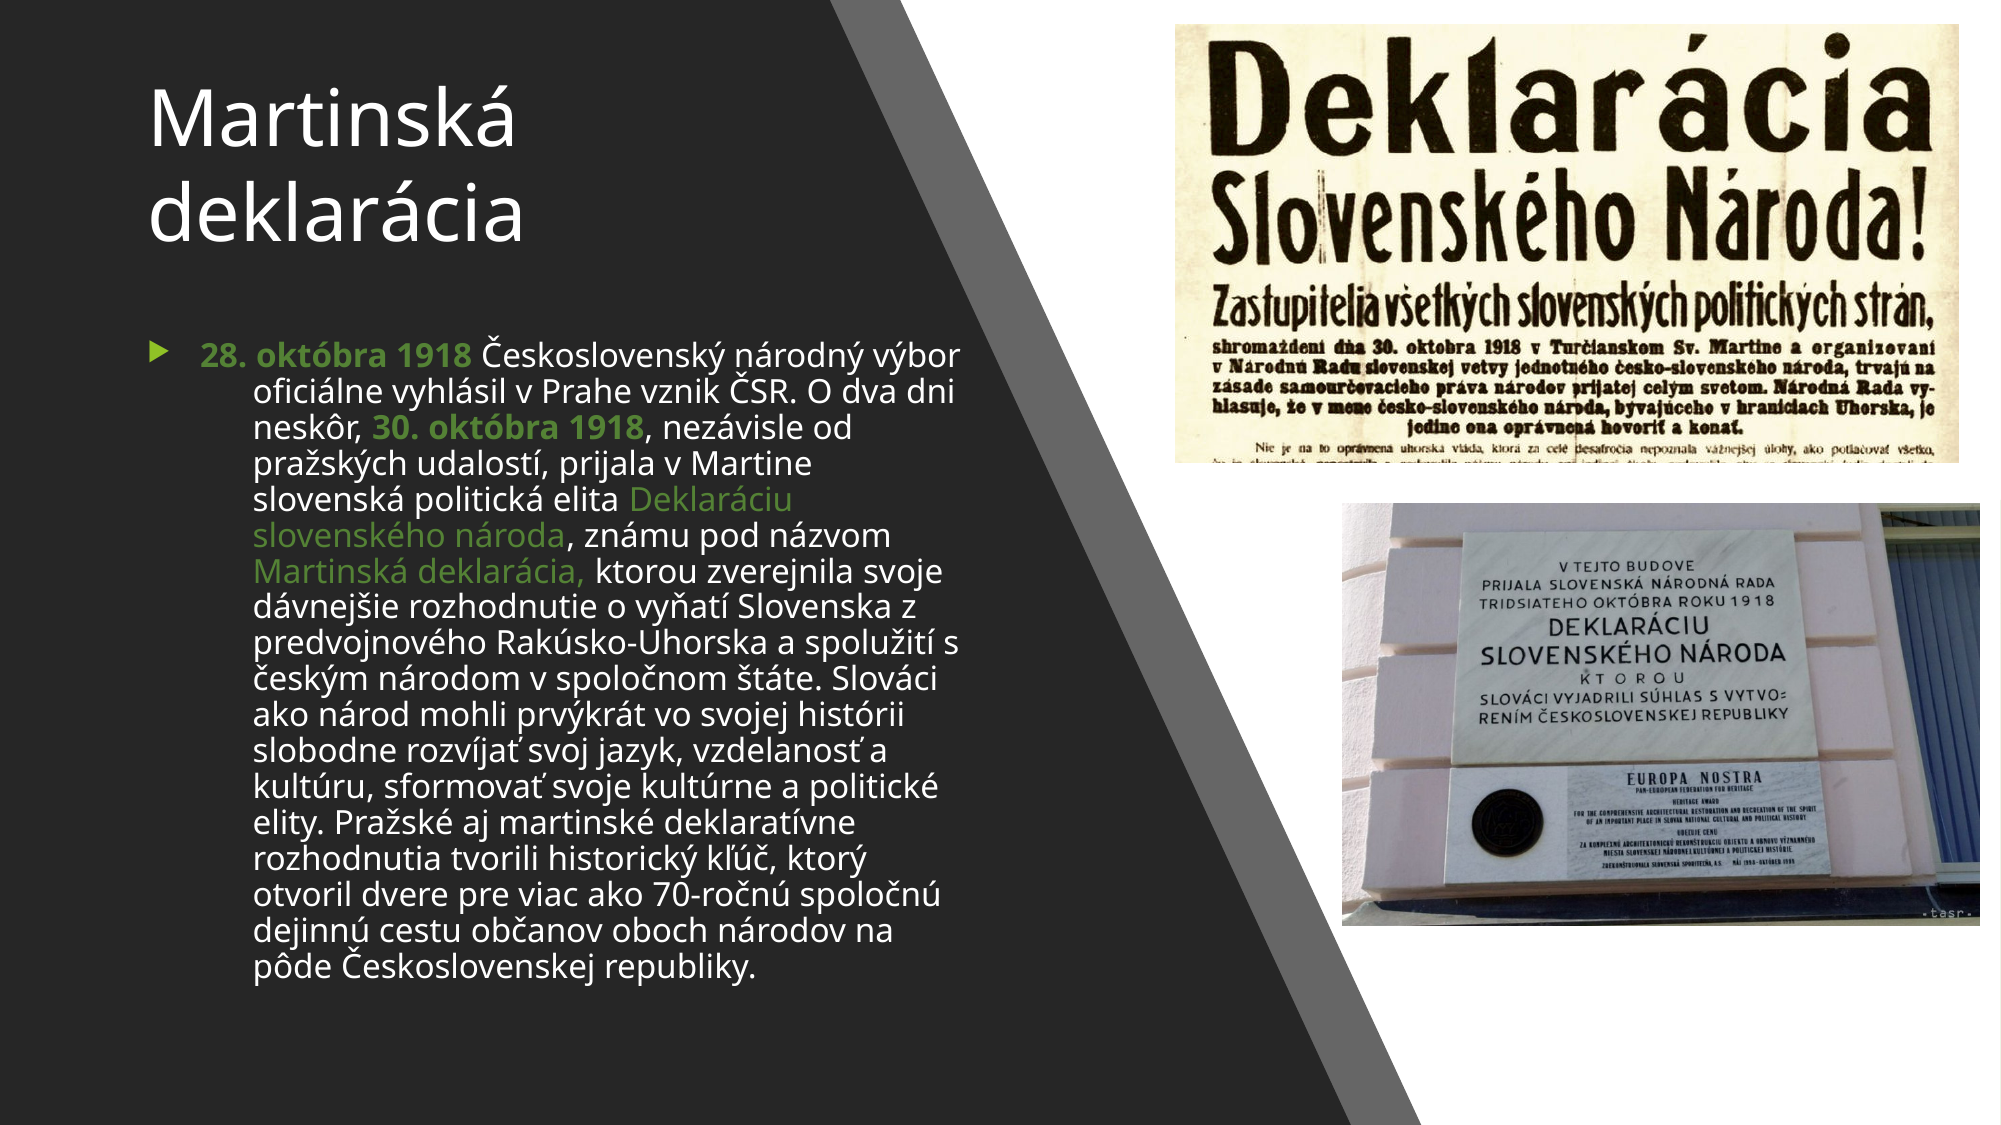

# Martinská deklarácia
28. októbra 1918 Československý národný výbor oficiálne vyhlásil v Prahe vznik ČSR. O dva dni neskôr, 30. októbra 1918, nezávisle od pražských udalostí, prijala v Martine slovenská politická elita Deklaráciu slovenského národa, známu pod názvom Martinská deklarácia, ktorou zverejnila svoje dávnejšie rozhodnutie o vyňatí Slovenska z predvojnového Rakúsko-Uhorska a spolužití s českým národom v spoločnom štáte. Slováci ako národ mohli prvýkrát vo svojej histórii slobodne rozvíjať svoj jazyk, vzdelanosť a kultúru, sformovať svoje kultúrne a politické elity. Pražské aj martinské deklaratívne rozhodnutia tvorili historický kľúč, ktorý otvoril dvere pre viac ako 70-ročnú spoločnú dejinnú cestu občanov oboch národov na pôde Československej republiky.